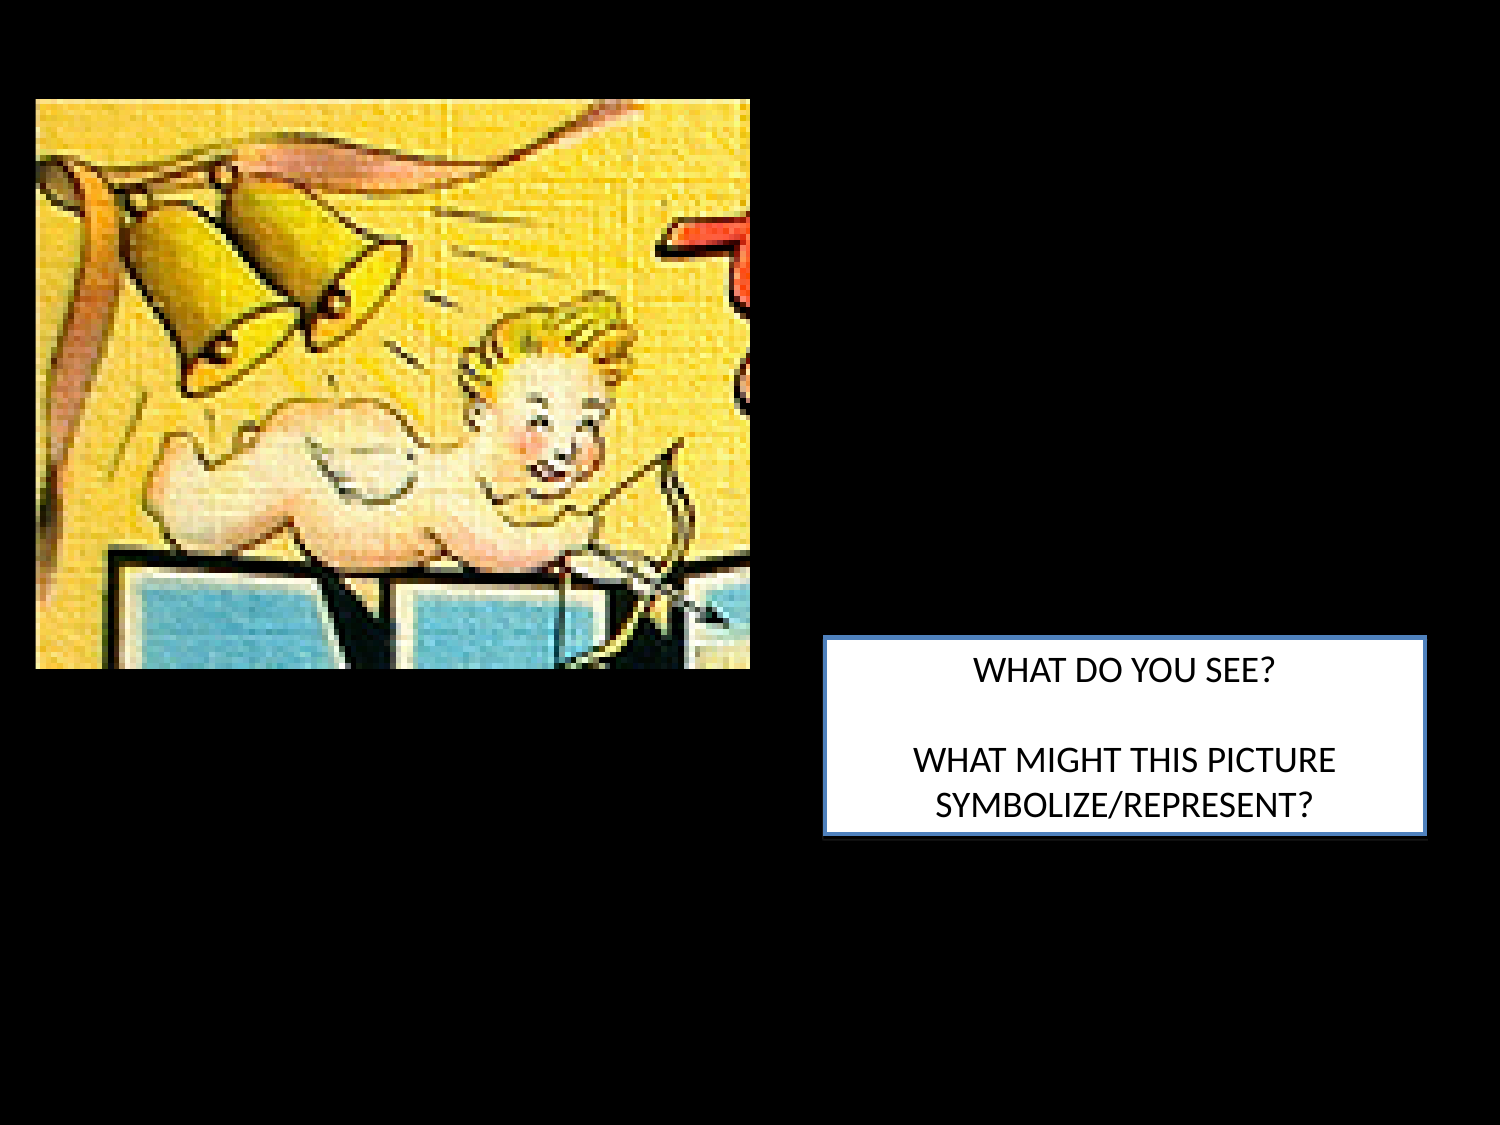

WHAT DO YOU SEE?
WHAT MIGHT THIS PICTURE SYMBOLIZE/REPRESENT?